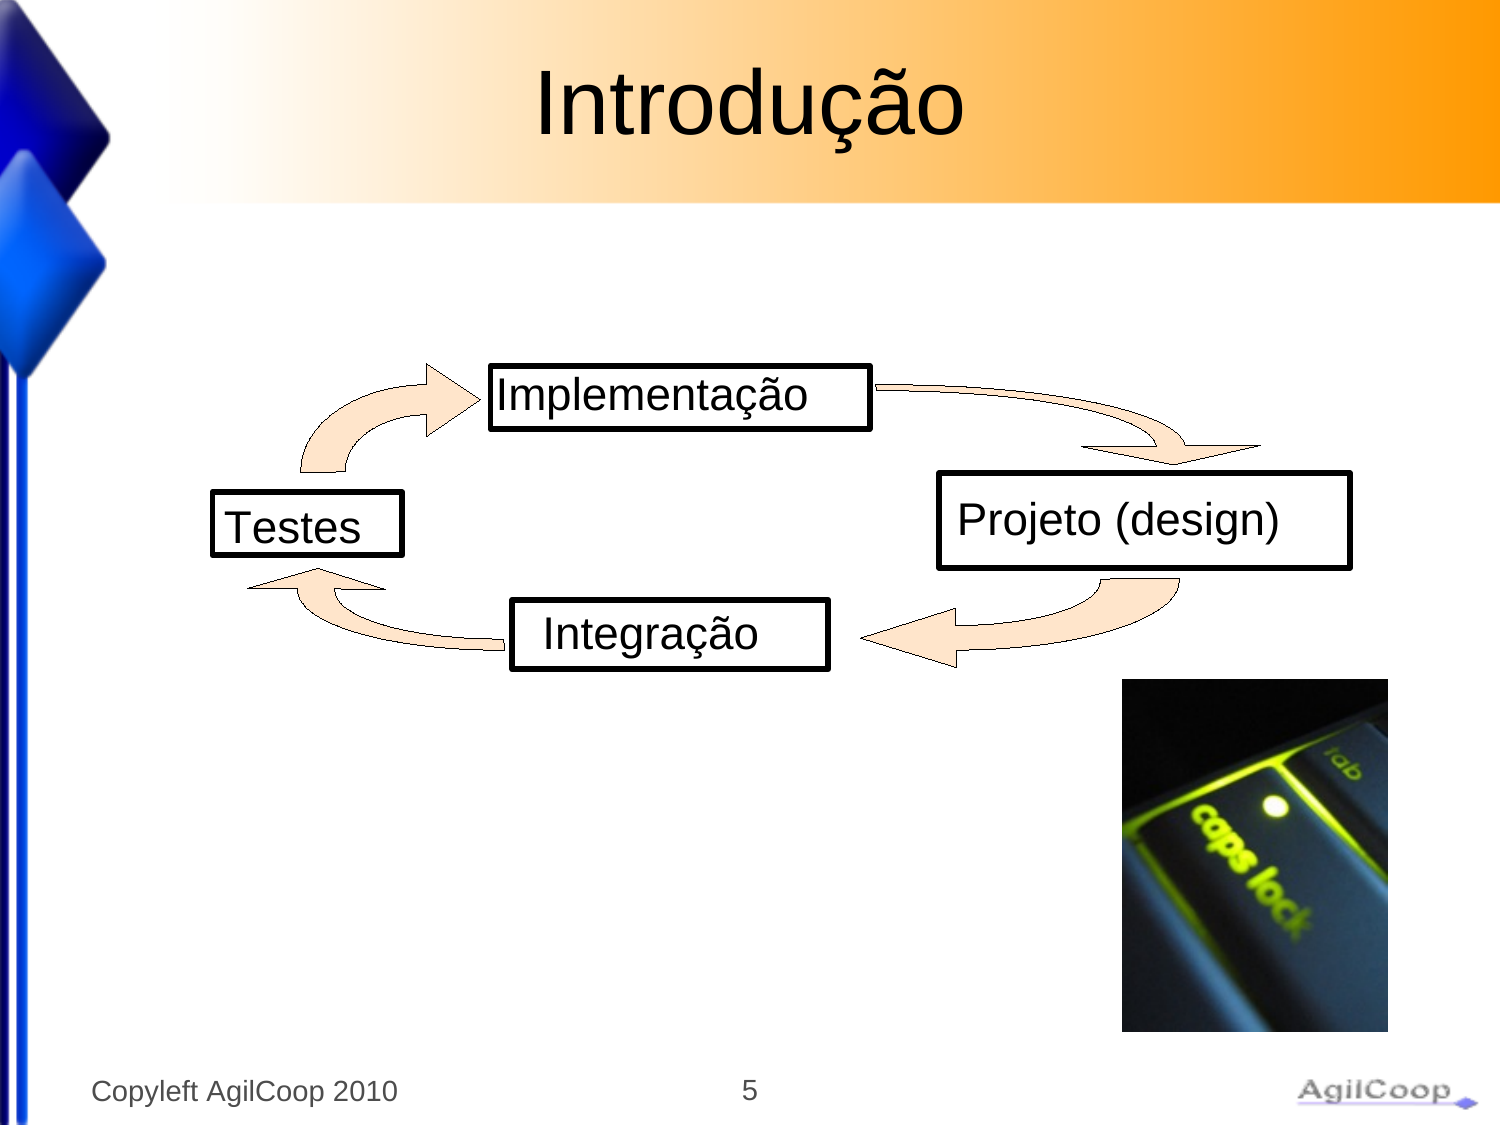

# Introdução
Implementação
Projeto (design)
Testes
Integração
Copyleft AgilCoop 2010
5